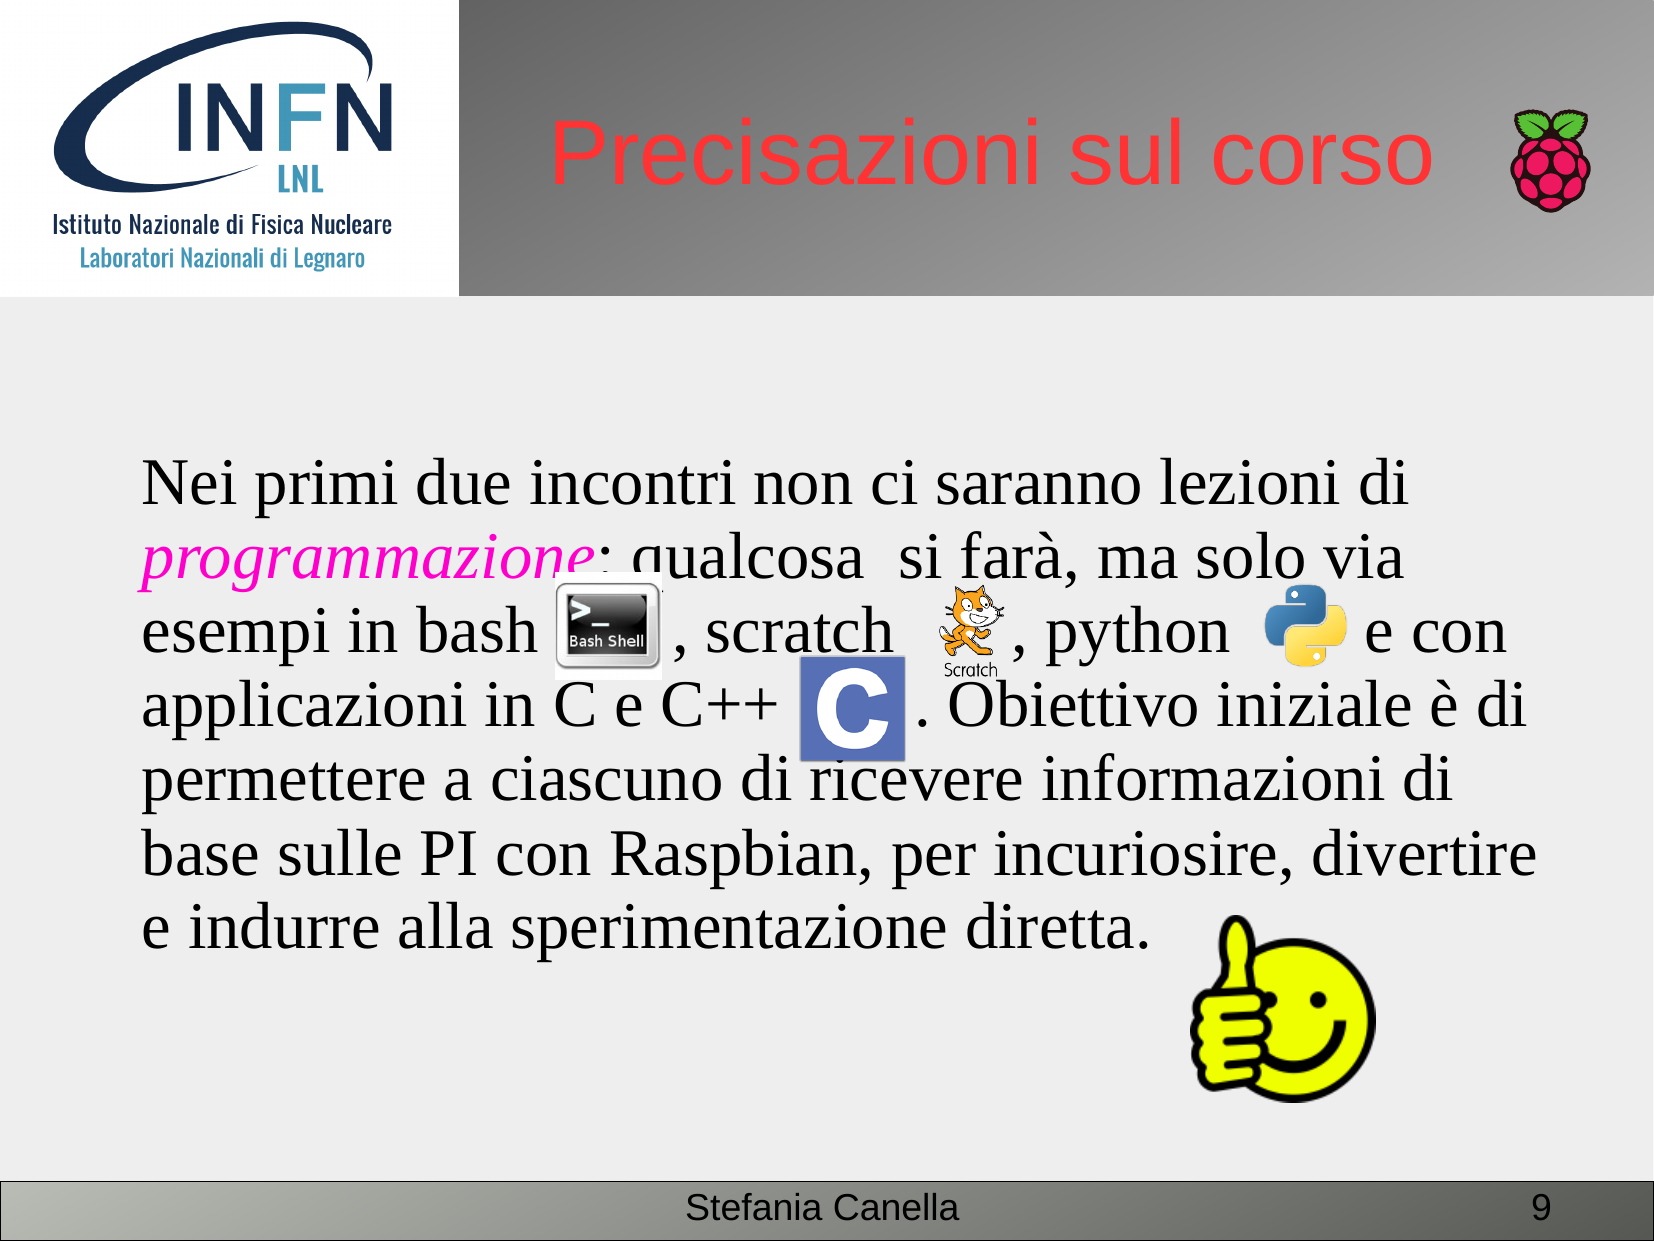

# Precisazioni sul corso
Nei primi due incontri non ci saranno lezioni di programmazione: qualcosa si farà, ma solo via esempi in bash , scratch , python e con applicazioni in C e C++ . Obiettivo iniziale è di permettere a ciascuno di ricevere informazioni di base sulle PI con Raspbian, per incuriosire, divertire e indurre alla sperimentazione diretta.
Stefania Canella